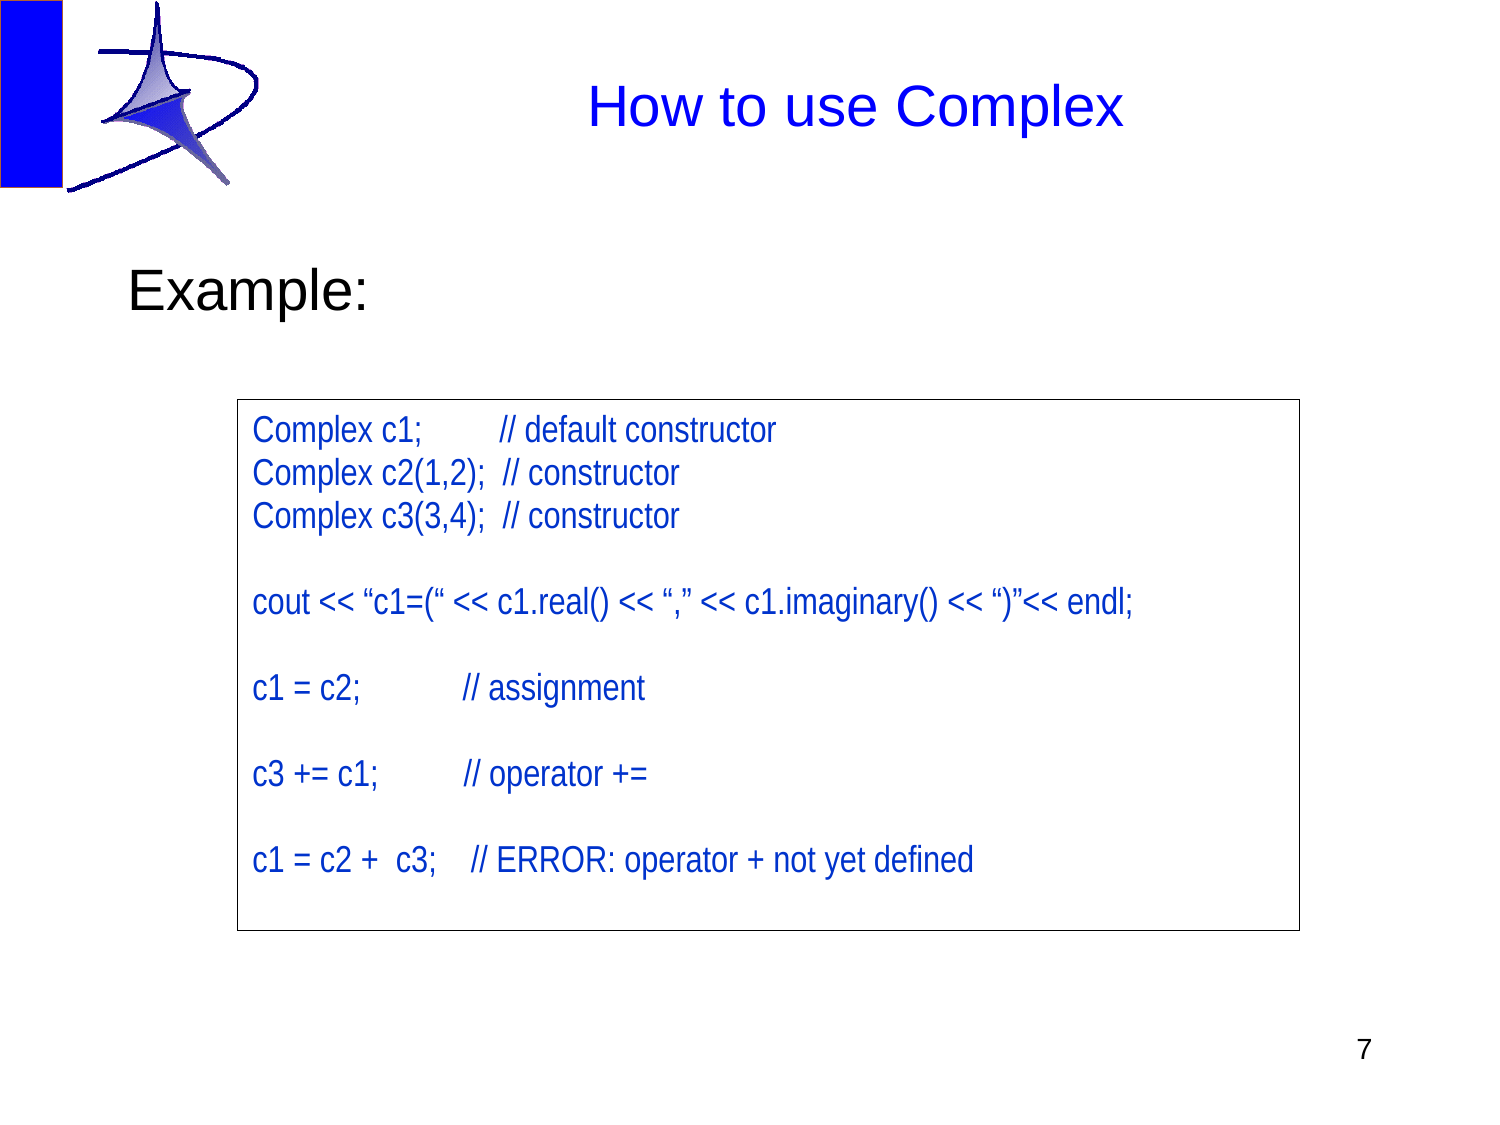

# How to use Complex
Example:
Complex c1; // default constructor
Complex c2(1,2); // constructor
Complex c3(3,4); // constructor
cout << “c1=(“ << c1.real() << “,” << c1.imaginary() << “)”<< endl;
c1 = c2; // assignment
c3 += c1; // operator +=
c1 = c2 + c3; // ERROR: operator + not yet defined
7